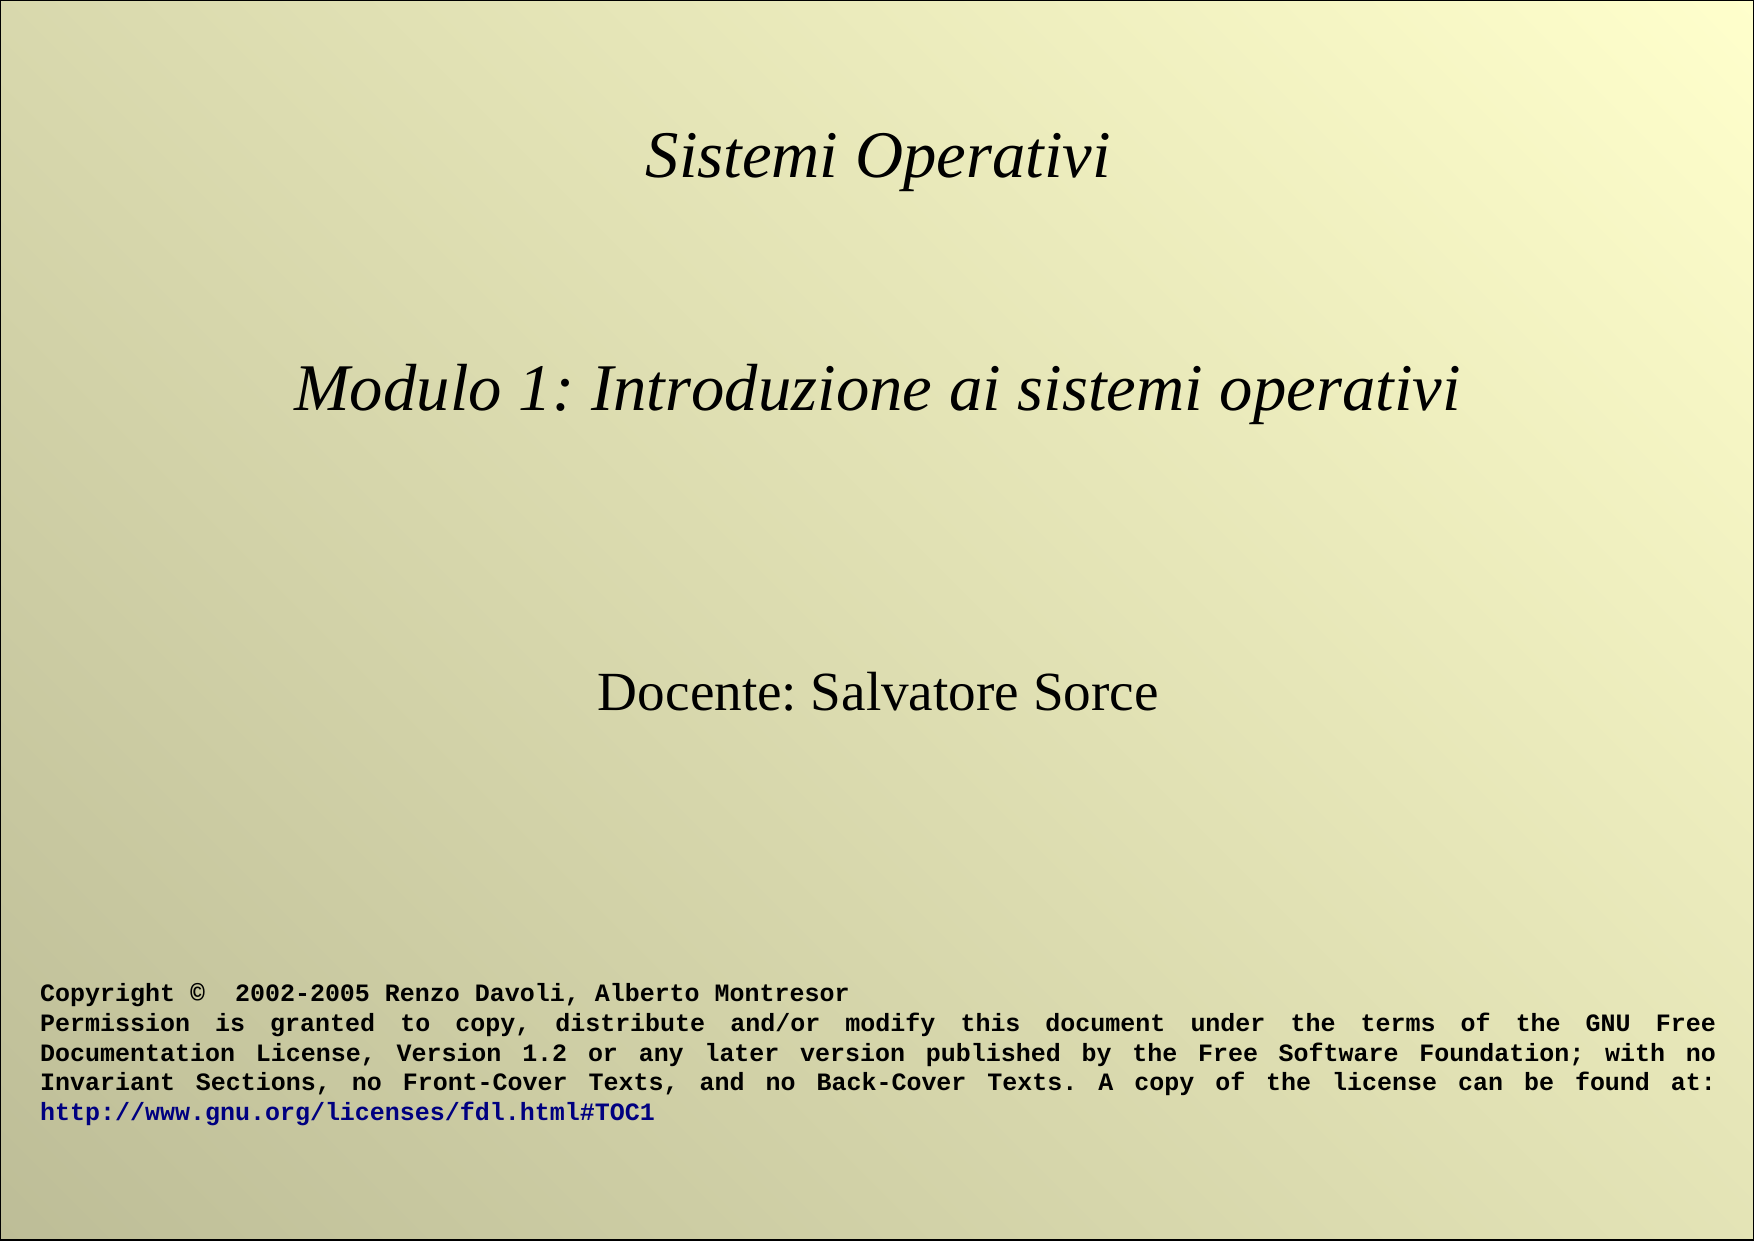

Sistemi Operativi
Modulo 1: Introduzione ai sistemi operativi
Docente: Salvatore Sorce
Copyright © 2002-2005 Renzo Davoli, Alberto Montresor
Permission is granted to copy, distribute and/or modify this document under the terms of the GNU Free Documentation License, Version 1.2 or any later version published by the Free Software Foundation; with no Invariant Sections, no Front-Cover Texts, and no Back-Cover Texts. A copy of the license can be found at: http://www.gnu.org/licenses/fdl.html#TOC1